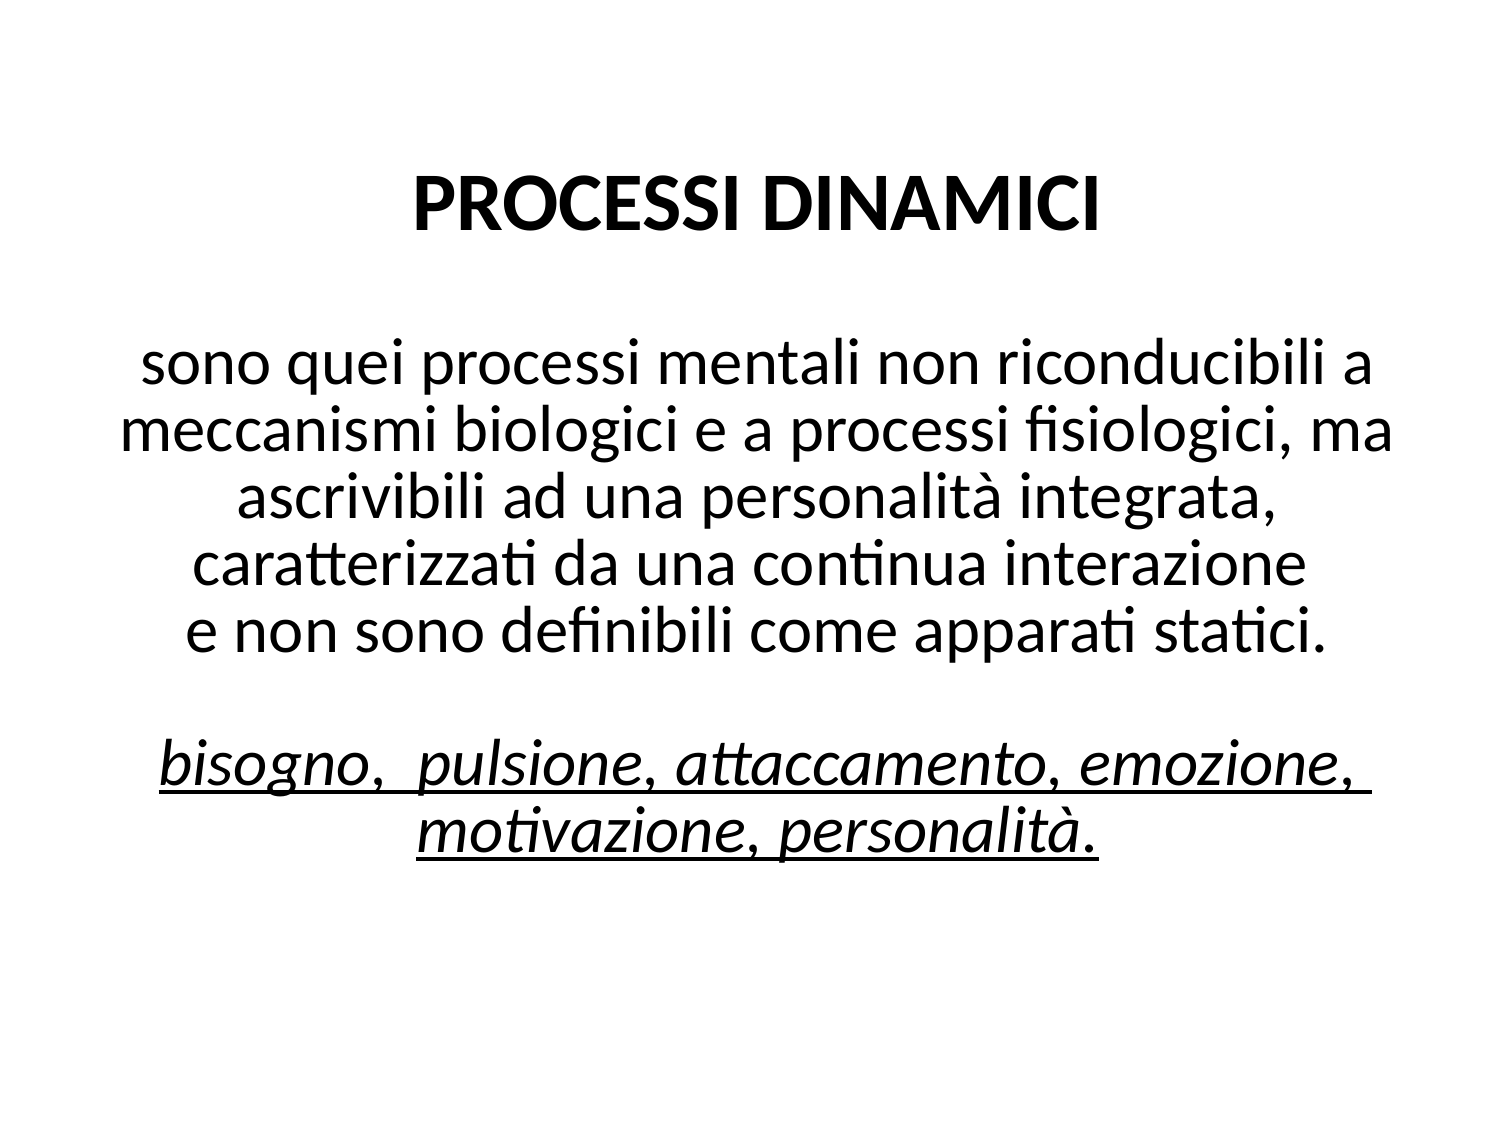

# PROCESSI DINAMICI sono quei processi mentali non riconducibili a meccanismi biologici e a processi fisiologici, ma ascrivibili ad una personalità integrata, caratterizzati da una continua interazione e non sono definibili come apparati statici. bisogno, pulsione, attaccamento, emozione, motivazione, personalità.